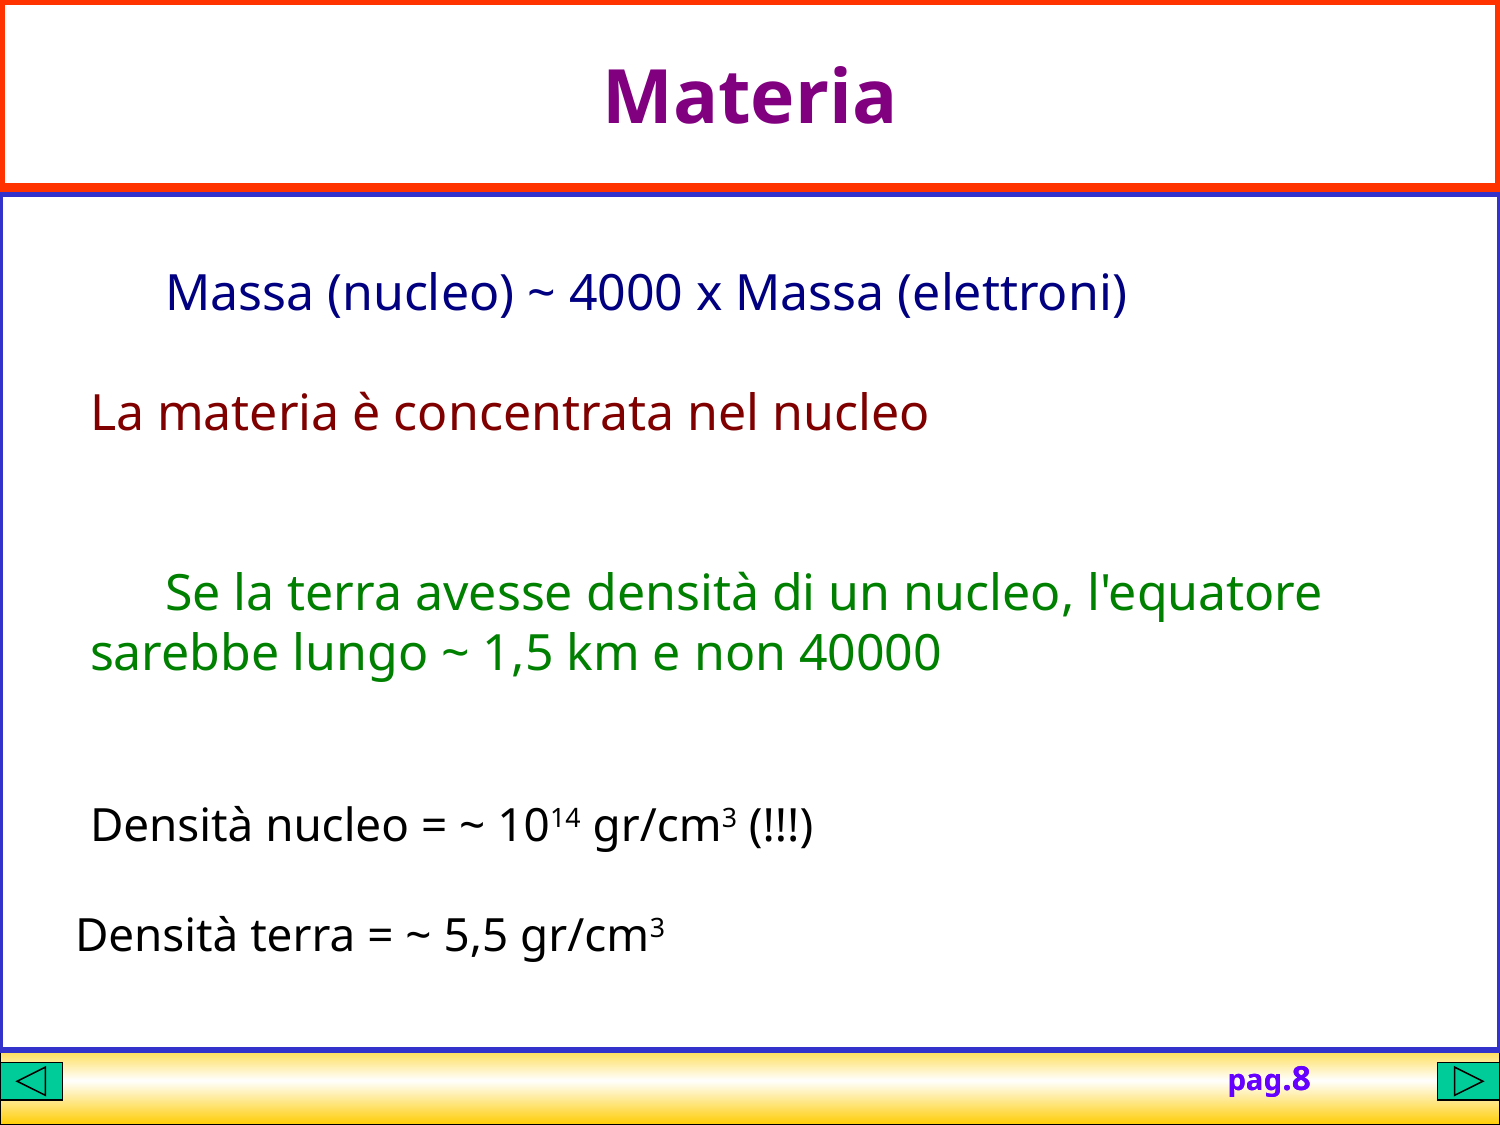

# Materia
		Massa (nucleo) ~ 4000 x Massa (elettroni)
	La materia è concentrata nel nucleo
		Se la terra avesse densità di un nucleo, l'equatore sarebbe lungo ~ 1,5 km e non 40000
	Densità nucleo = ~ 1014 gr/cm3 (!!!)
 Densità terra = ~ 5,5 gr/cm3
pag.
8